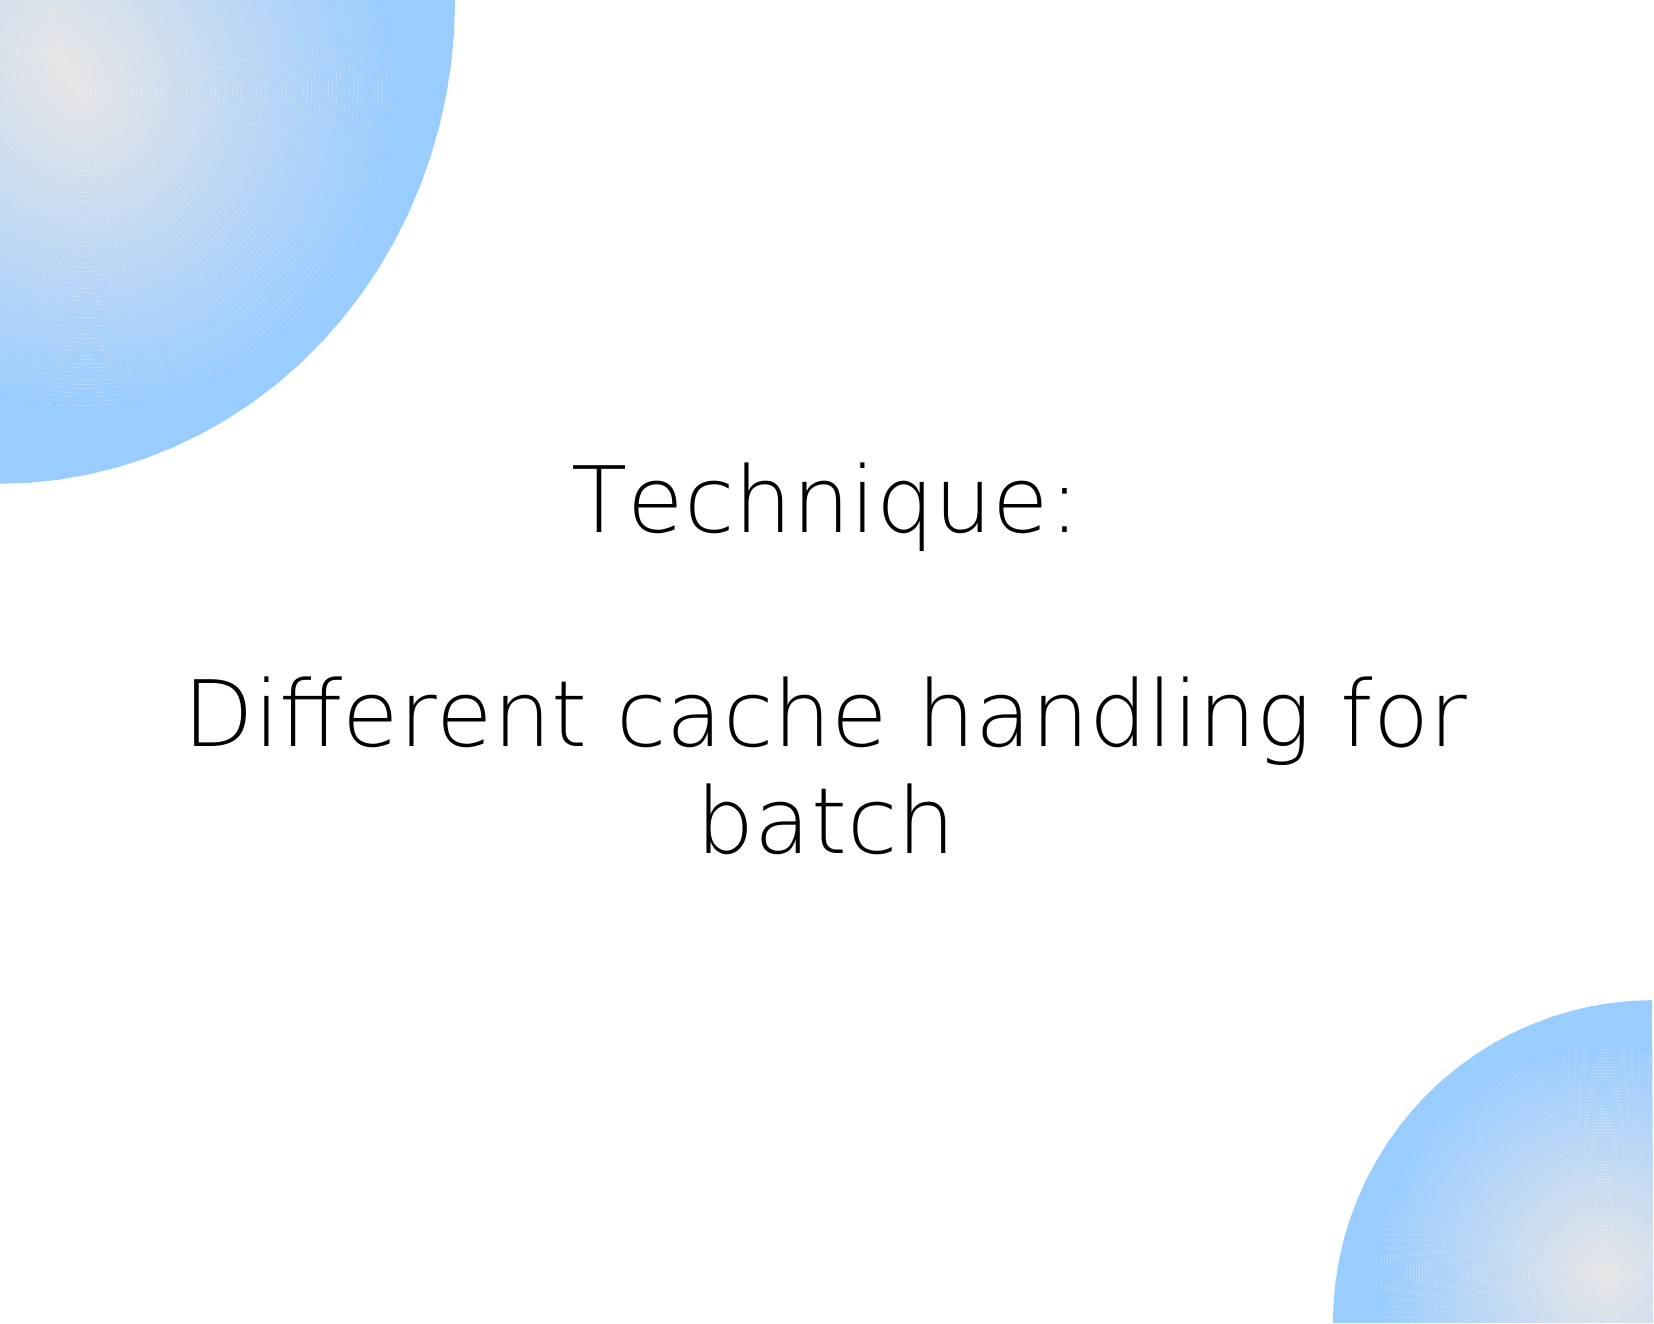

# Technique: Different cache handling for batch